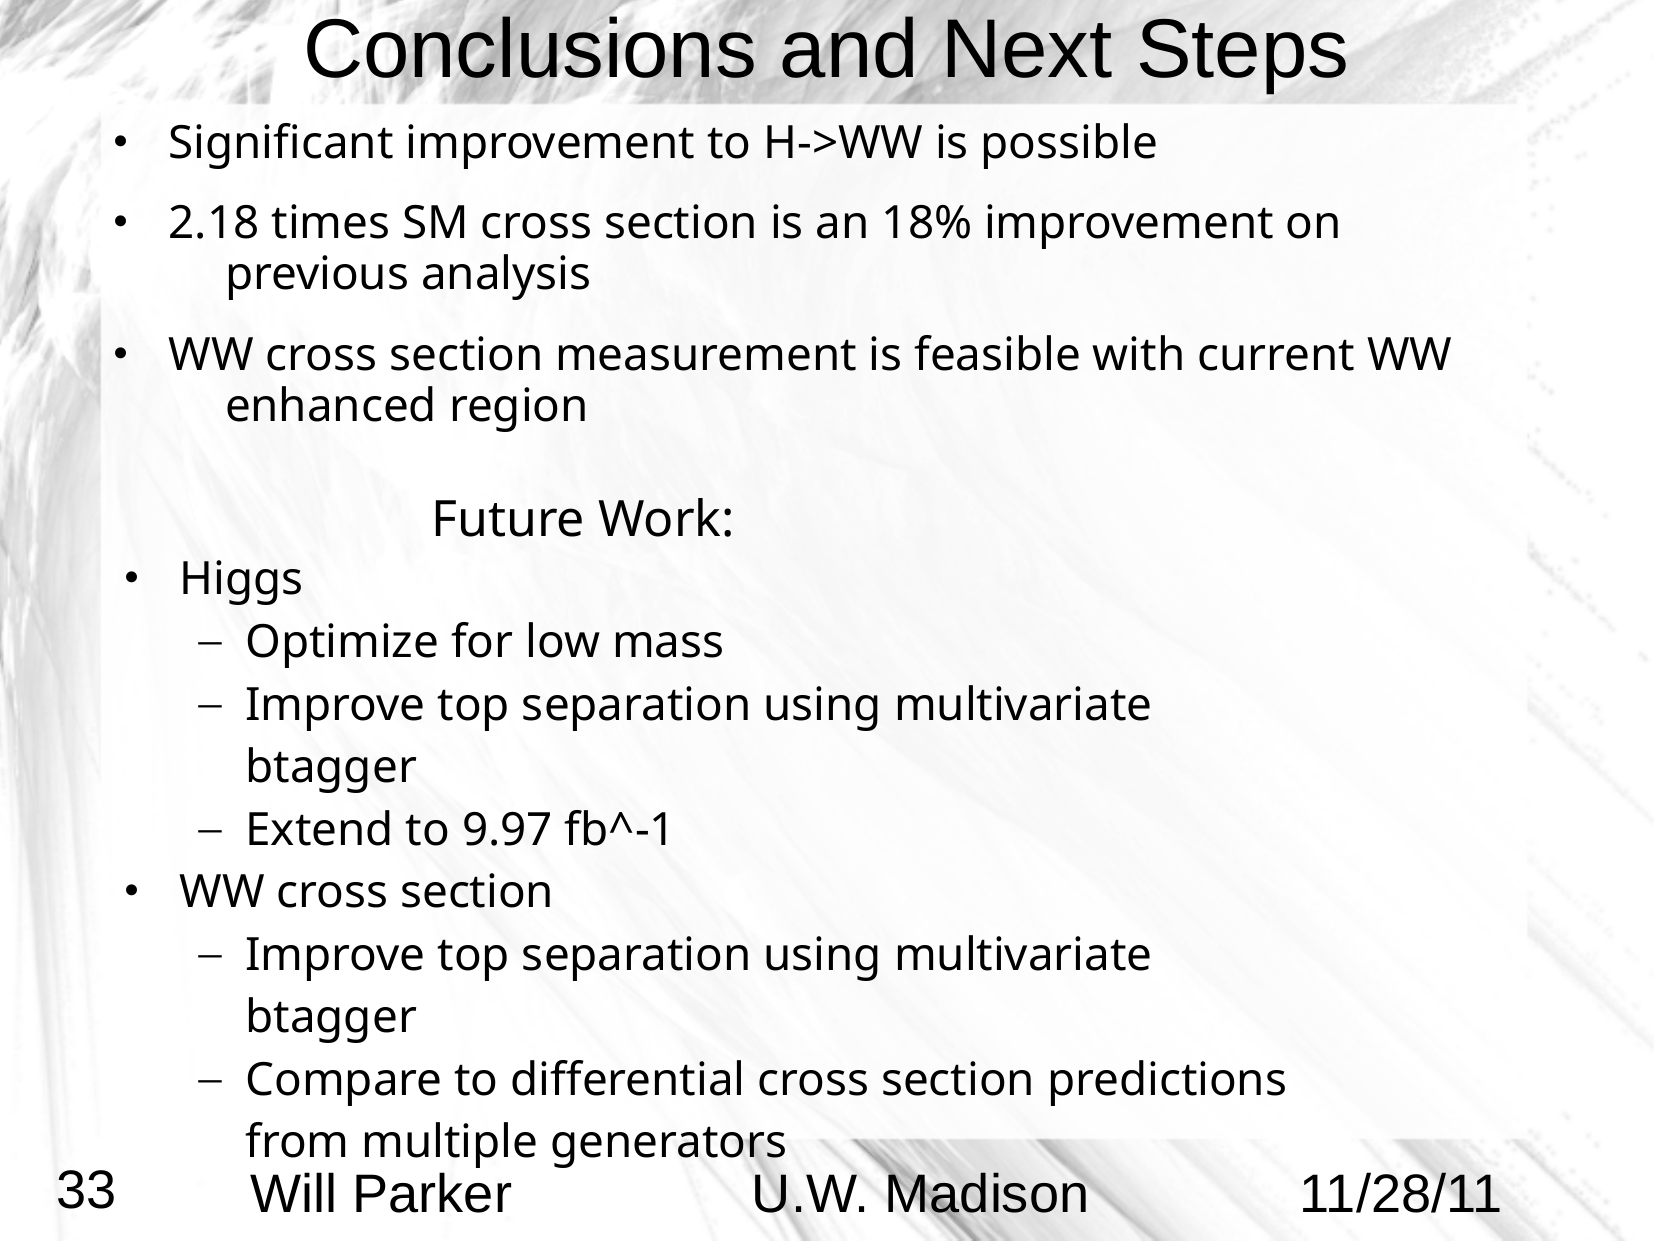

Conclusions and Next Steps
Significant improvement to H->WW is possible
2.18 times SM cross section is an 18% improvement on previous analysis
WW cross section measurement is feasible with current WW enhanced region
Future Work:
Higgs
Optimize for low mass
Improve top separation using multivariate btagger
Extend to 9.97 fb^-1
WW cross section
Improve top separation using multivariate btagger
Compare to differential cross section predictions from multiple generators
# 33
 Will Parker U.W. Madison 11/28/11